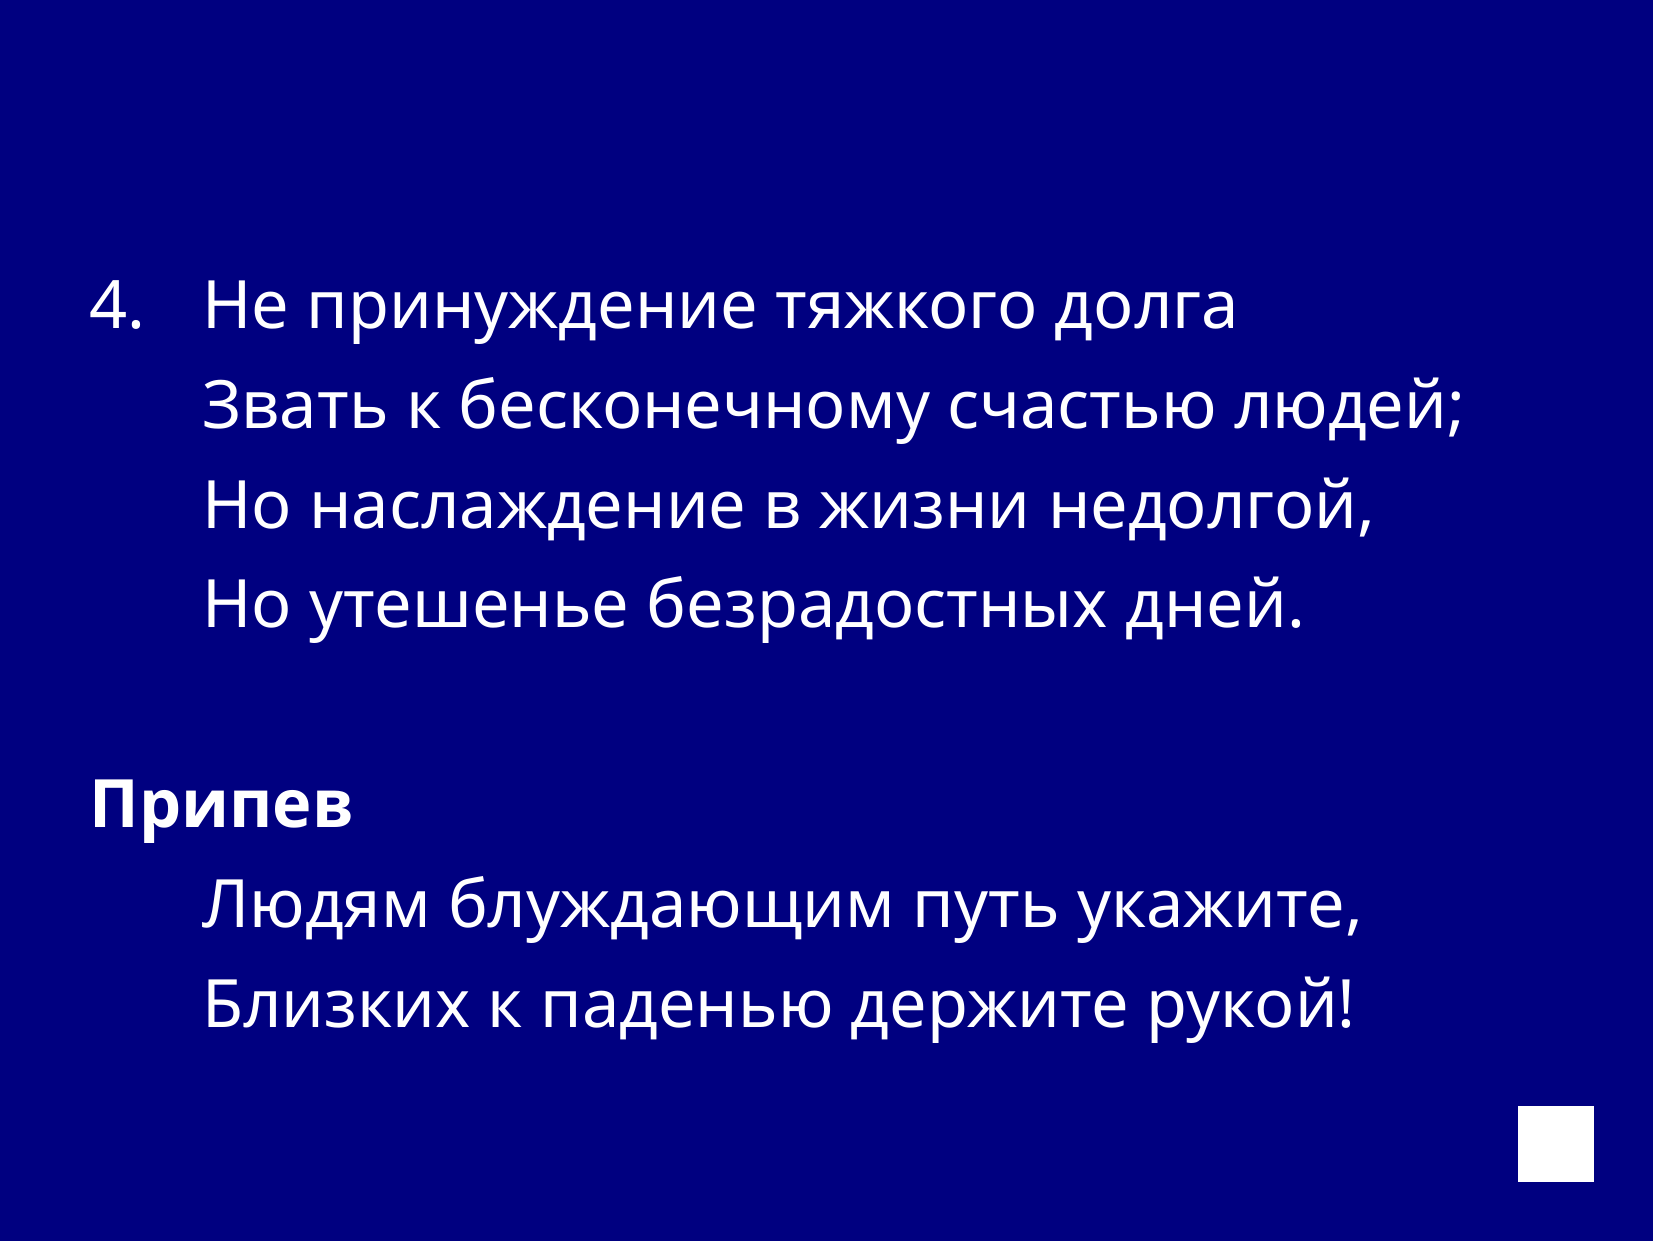

4.	Не принуждение тяжкого долга
	Звать к бесконечному счастью людей;
	Но наслаждение в жизни недолгой,
	Но утешенье безрадостных дней.
Припев
	Людям блуждающим путь укажите,
	Близких к паденью держите рукой!